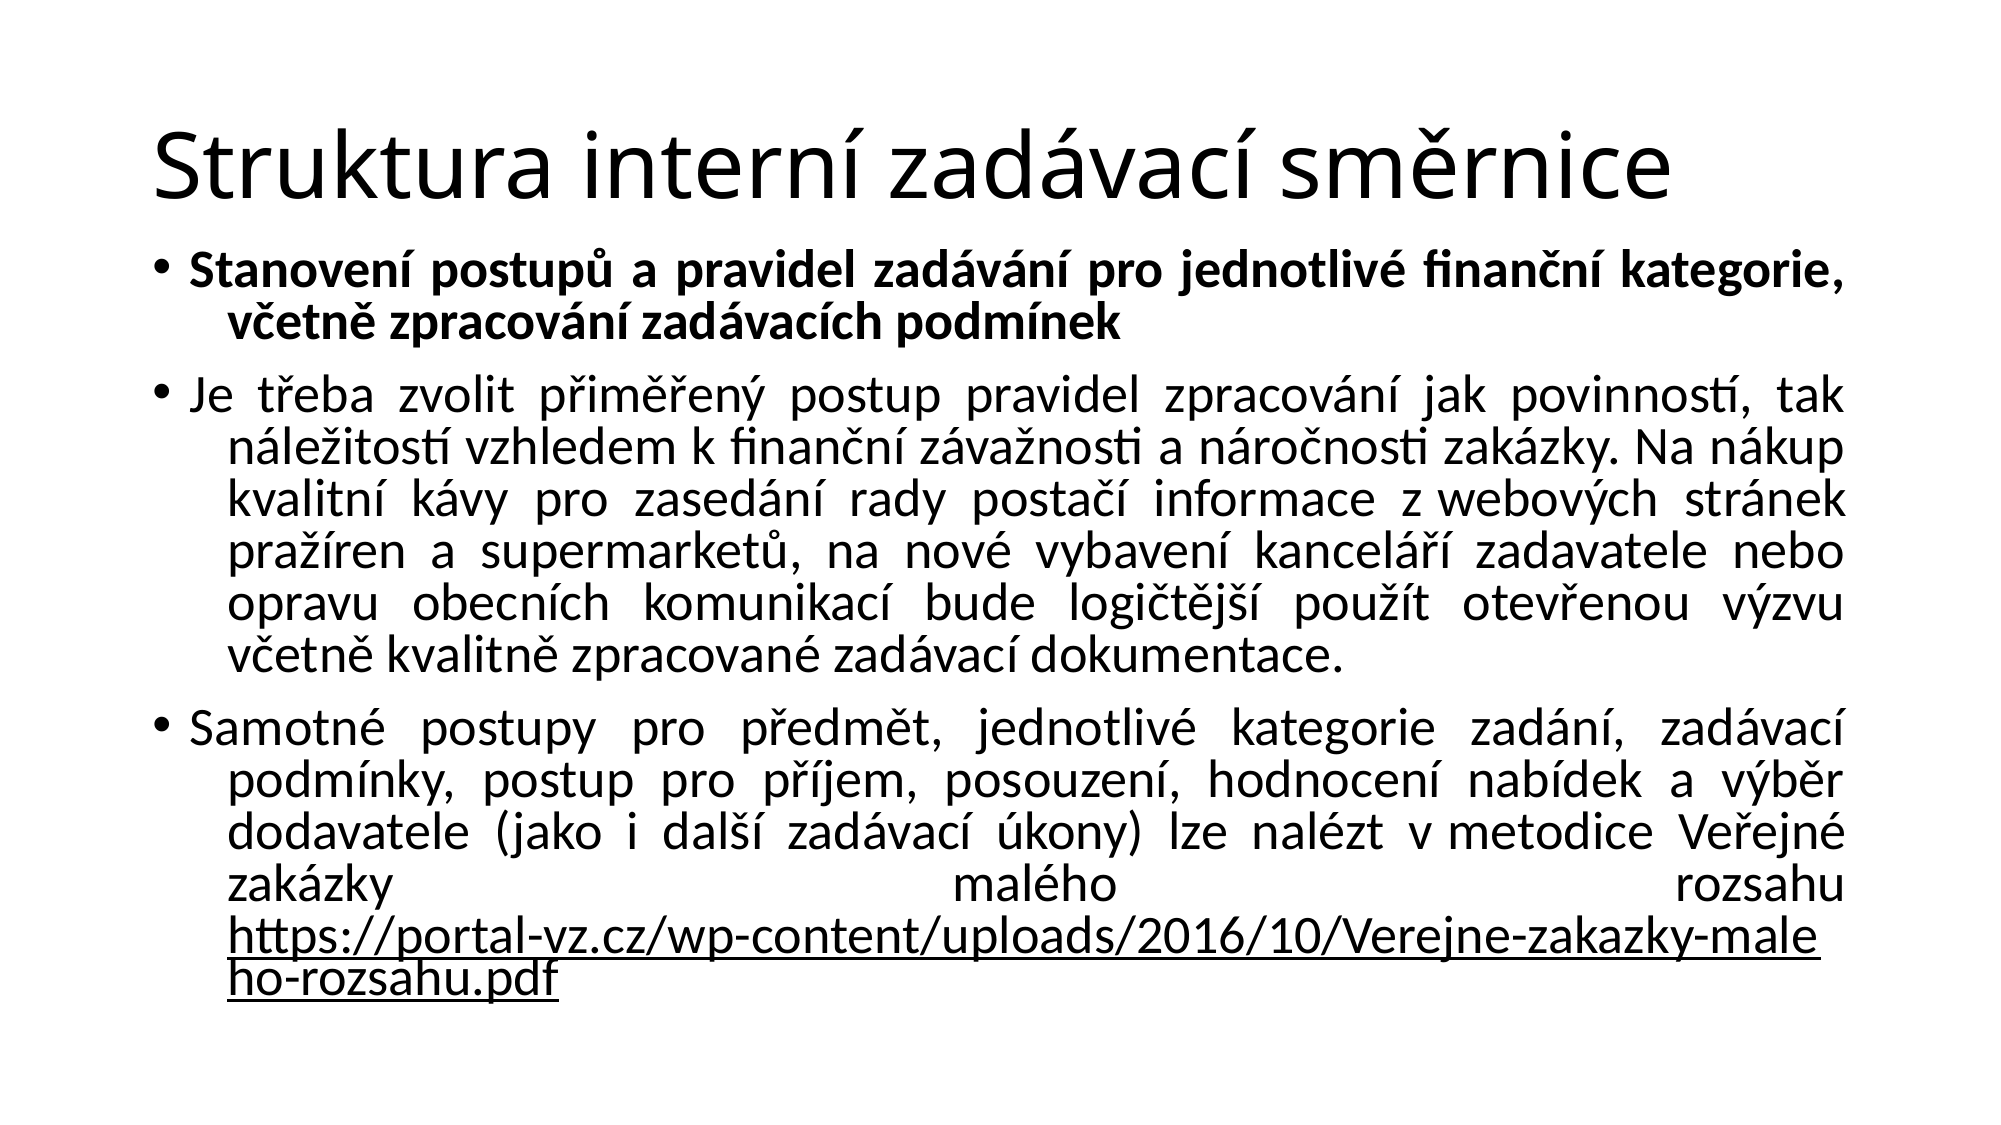

# Struktura interní zadávací směrnice
Stanovení postupů a pravidel zadávání pro jednotlivé finanční kategorie, včetně zpracování zadávacích podmínek
Je třeba zvolit přiměřený postup pravidel zpracování jak povinností, tak náležitostí vzhledem k finanční závažnosti a náročnosti zakázky. Na nákup kvalitní kávy pro zasedání rady postačí informace z webových stránek pražíren a supermarketů, na nové vybavení kanceláří zadavatele nebo opravu obecních komunikací bude logičtější použít otevřenou výzvu včetně kvalitně zpracované zadávací dokumentace.
Samotné postupy pro předmět, jednotlivé kategorie zadání, zadávací podmínky, postup pro příjem, posouzení, hodnocení nabídek a výběr dodavatele (jako i další zadávací úkony) lze nalézt v metodice Veřejné zakázky malého rozsahu https://portal-vz.cz/wp-content/uploads/2016/10/Verejne-zakazky-maleho-rozsahu.pdf